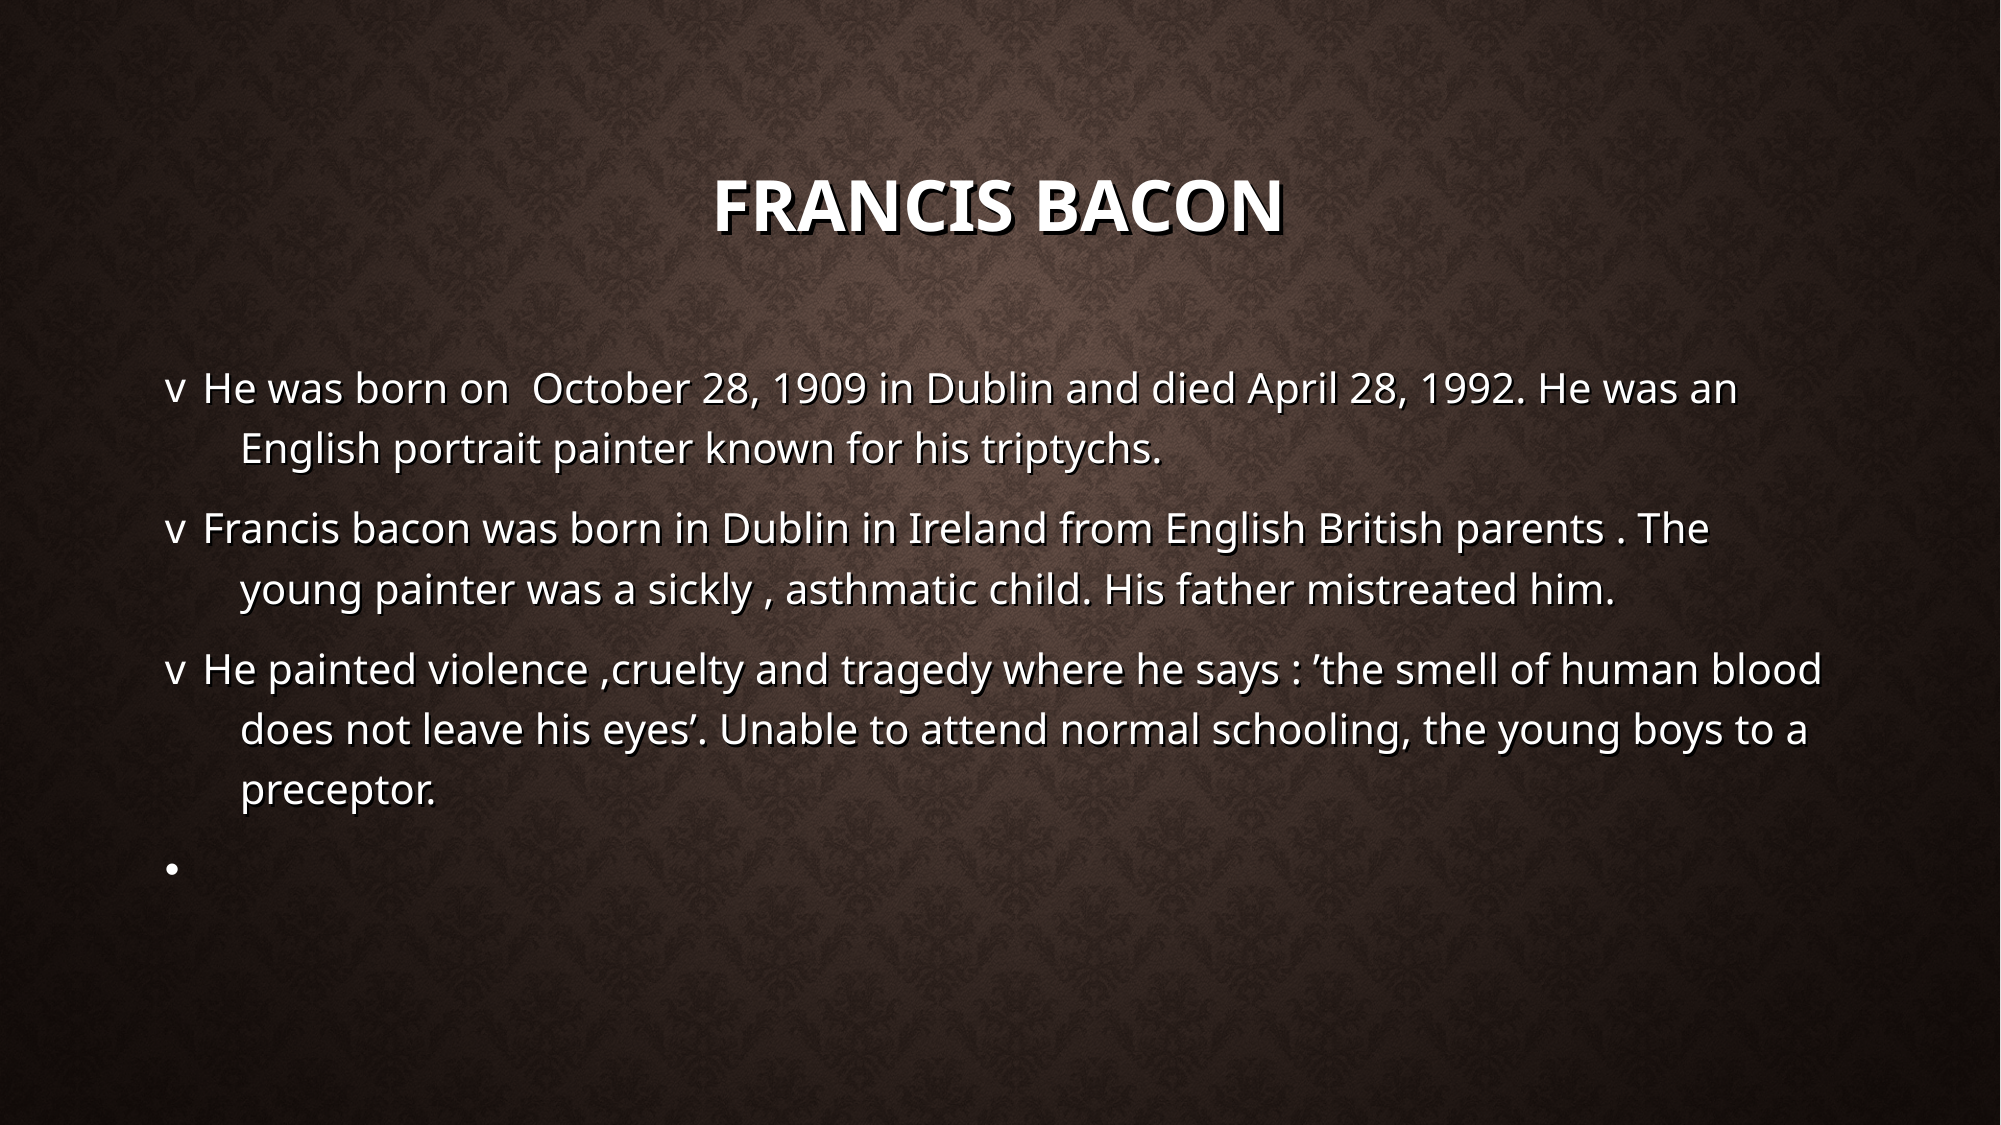

# Francis Bacon
He was born on October 28, 1909 in Dublin and died April 28, 1992. He was an English portrait painter known for his triptychs.
Francis bacon was born in Dublin in Ireland from English British parents . The young painter was a sickly , asthmatic child. His father mistreated him.
He painted violence ,cruelty and tragedy where he says : ’the smell of human blood does not leave his eyes’. Unable to attend normal schooling, the young boys to a preceptor.